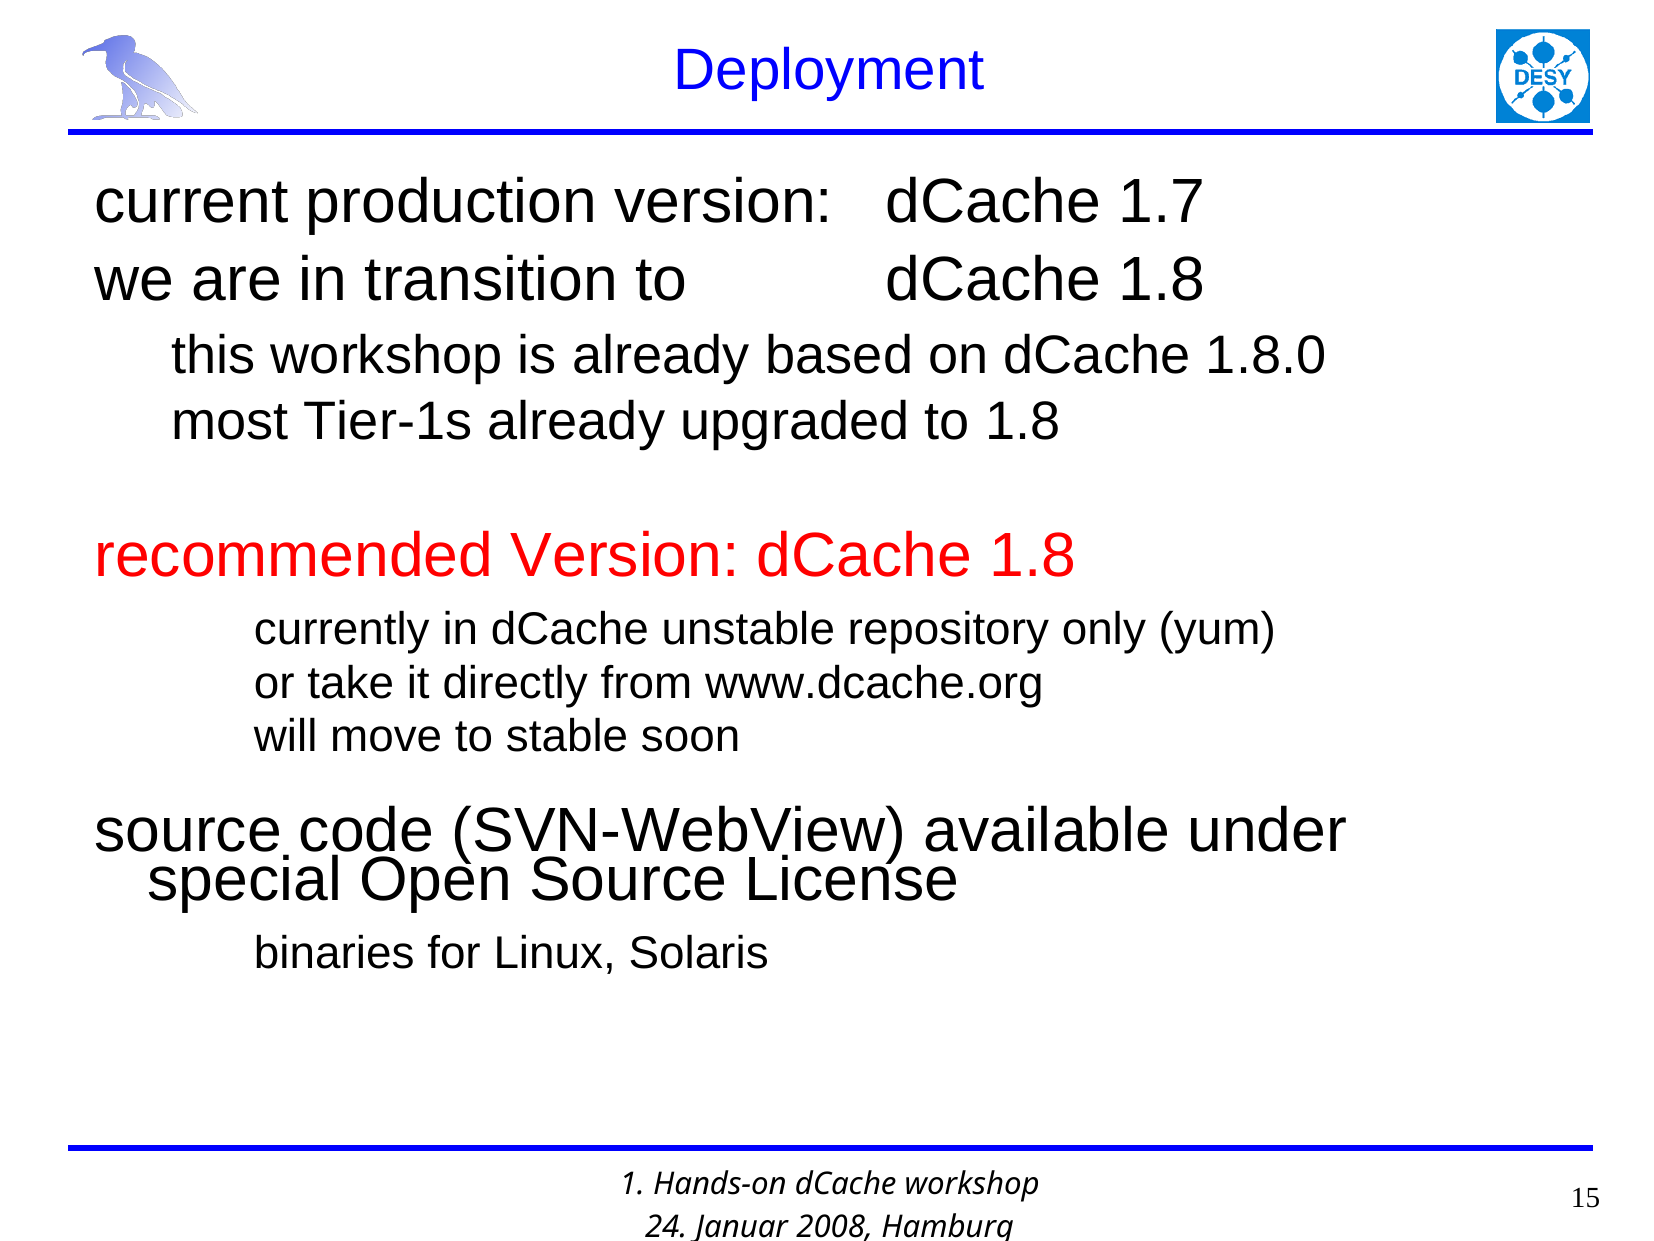

# Deployment
current production version: 	dCache 1.7
we are in transition to 			dCache 1.8
this workshop is already based on dCache 1.8.0
most Tier-1s already upgraded to 1.8
recommended Version: dCache 1.8
currently in dCache unstable repository only (yum)
or take it directly from www.dcache.org
will move to stable soon
source code (SVN-WebView) available under
special Open Source License
binaries for Linux, Solaris
15